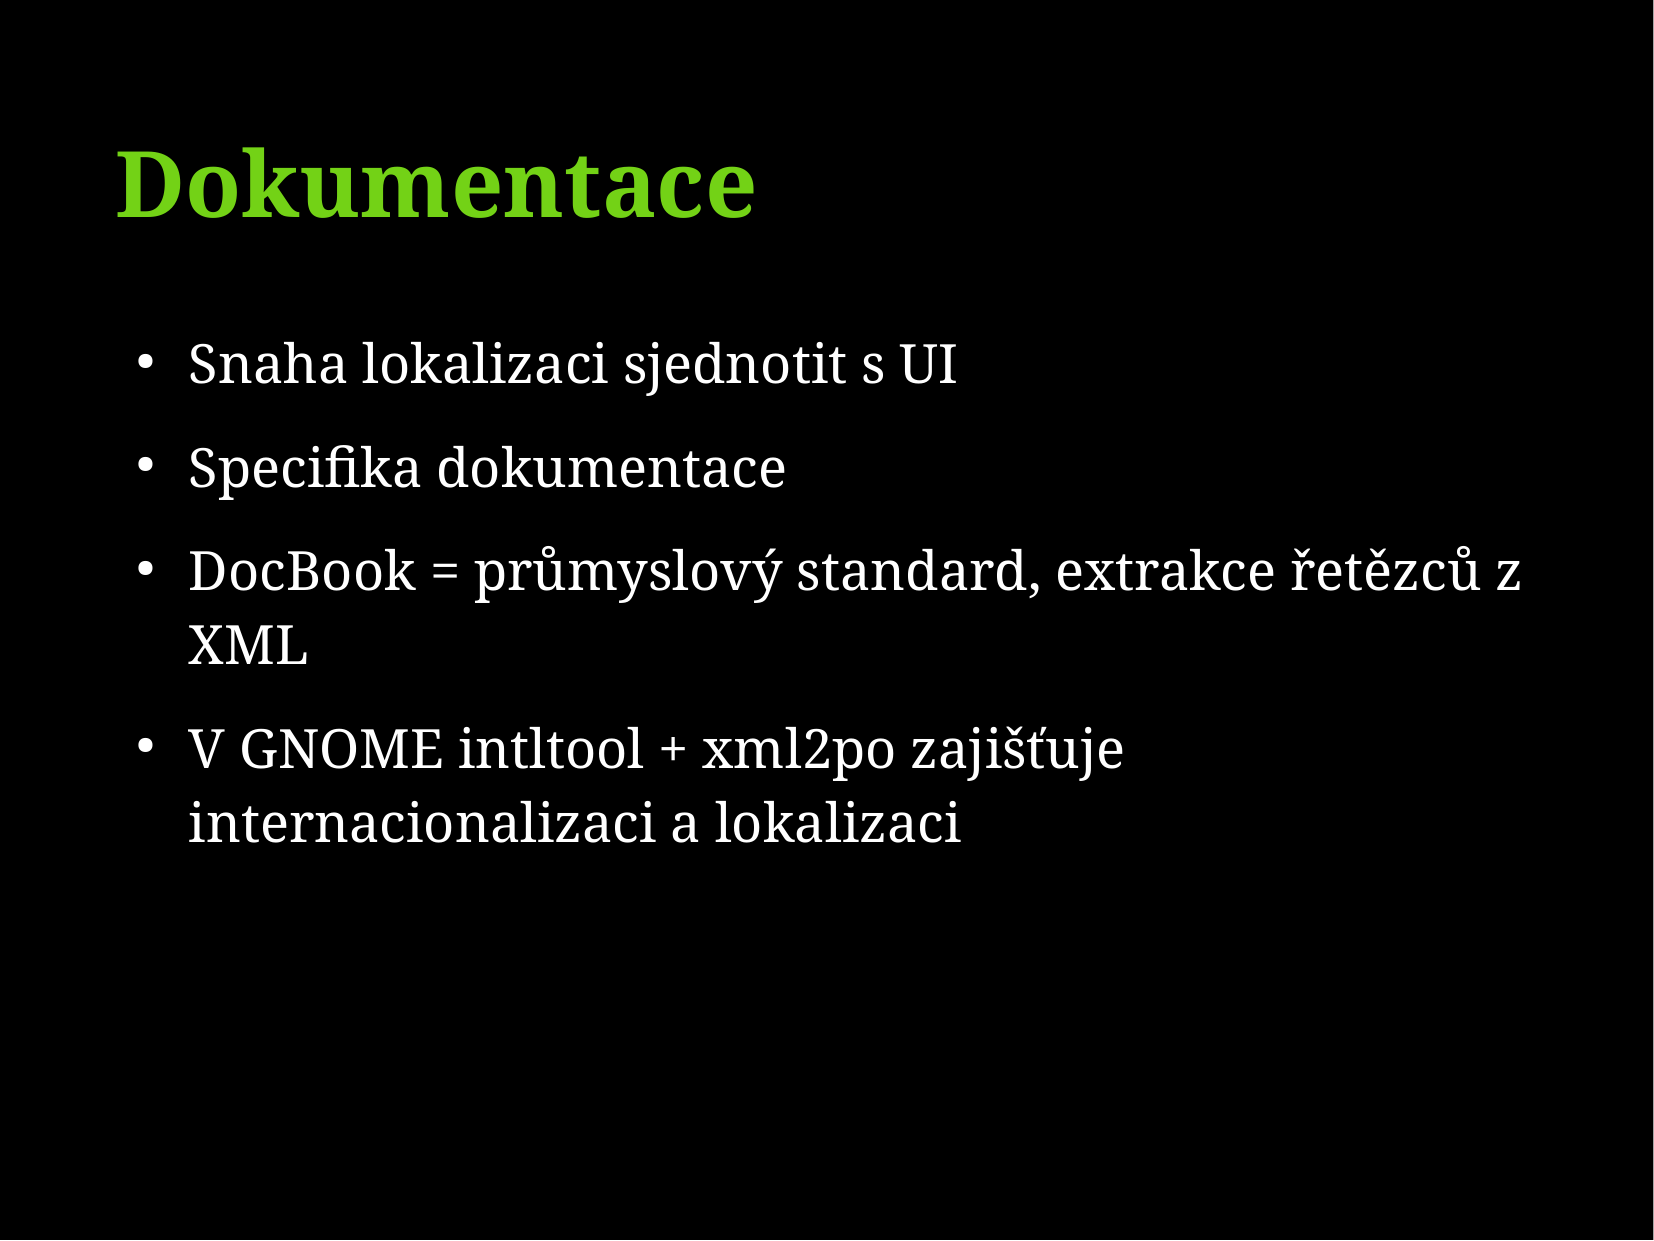

# Dokumentace
Snaha lokalizaci sjednotit s UI
Specifika dokumentace
DocBook = průmyslový standard, extrakce řetězců z XML
V GNOME intltool + xml2po zajišťuje internacionalizaci a lokalizaci